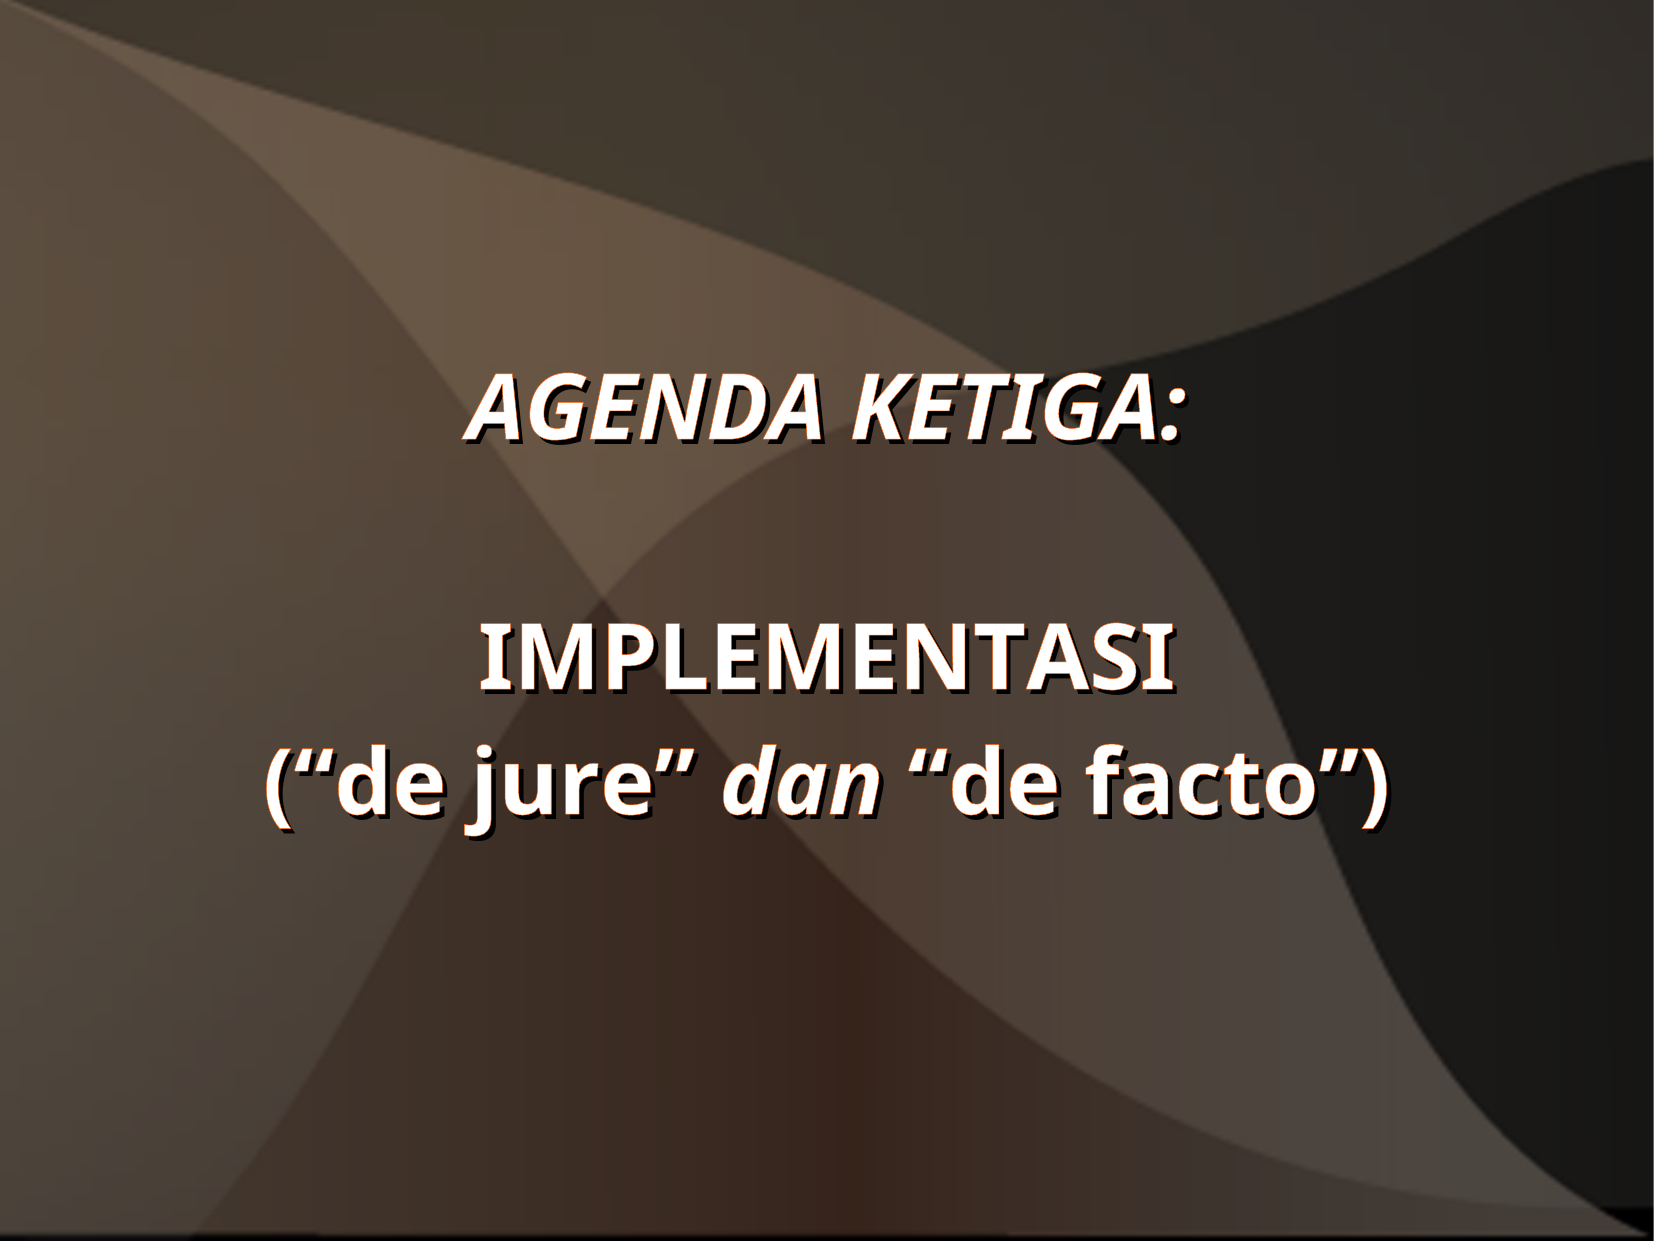

# AGENDA KETIGA: IMPLEMENTASI (“de jure” dan “de facto”)